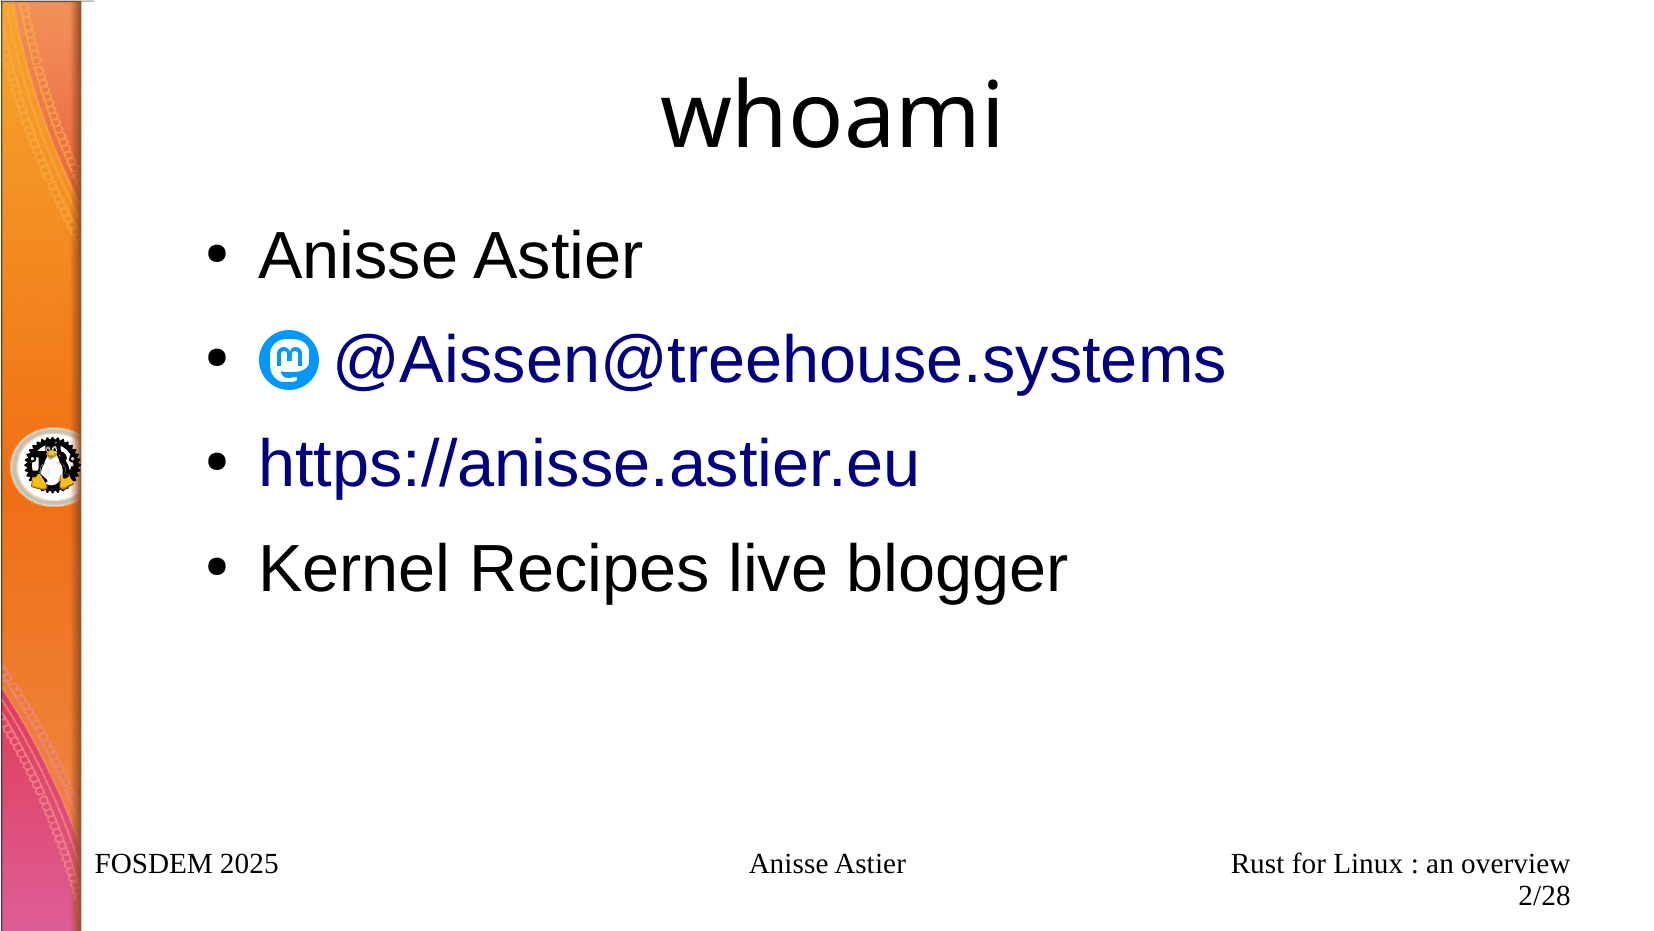

# whoami
Anisse Astier
 @Aissen@treehouse.systems
https://anisse.astier.eu
Kernel Recipes live blogger
2